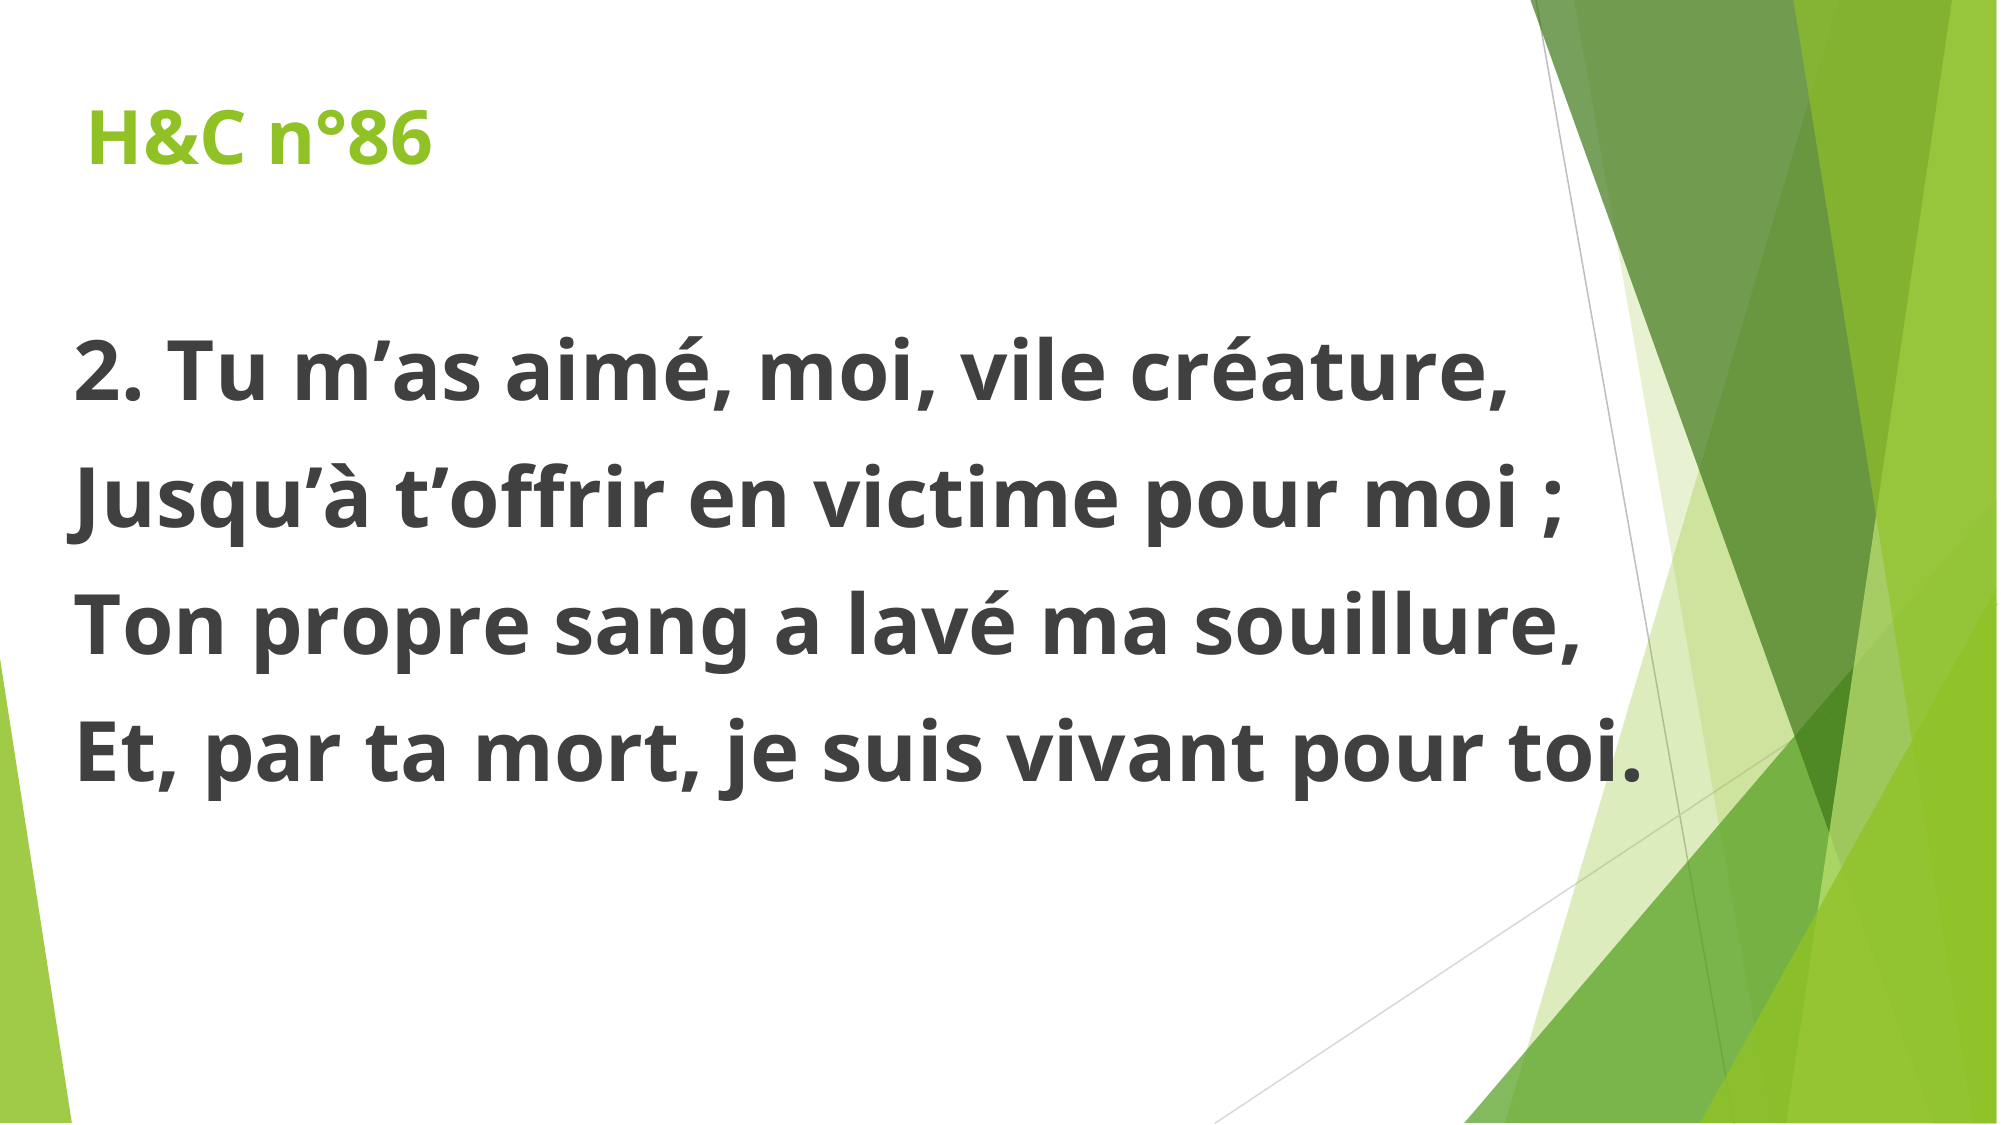

H&C n°86
2. Tu m’as aimé, moi, vile créature,
Jusqu’à t’offrir en victime pour moi ;
Ton propre sang a lavé ma souillure,
Et, par ta mort, je suis vivant pour toi.